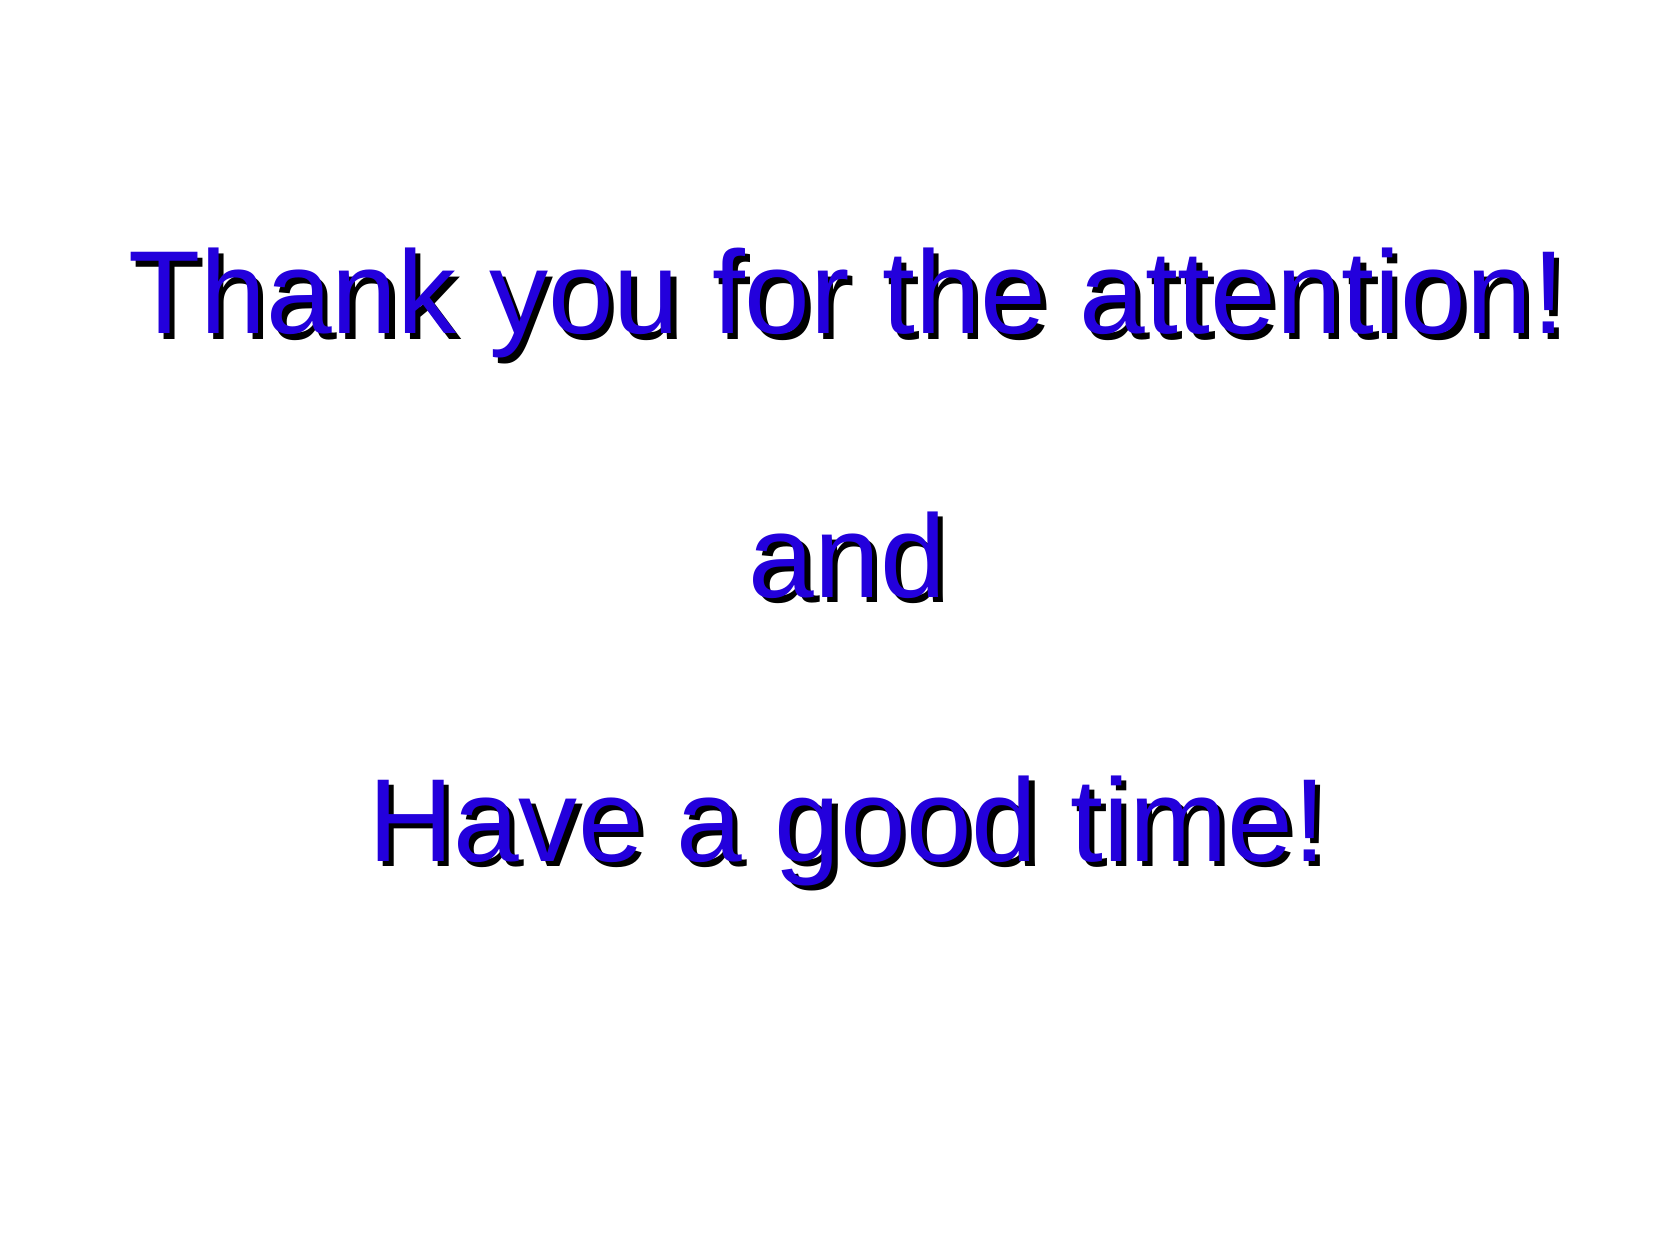

# Thank you for the attention! and Have a good time!